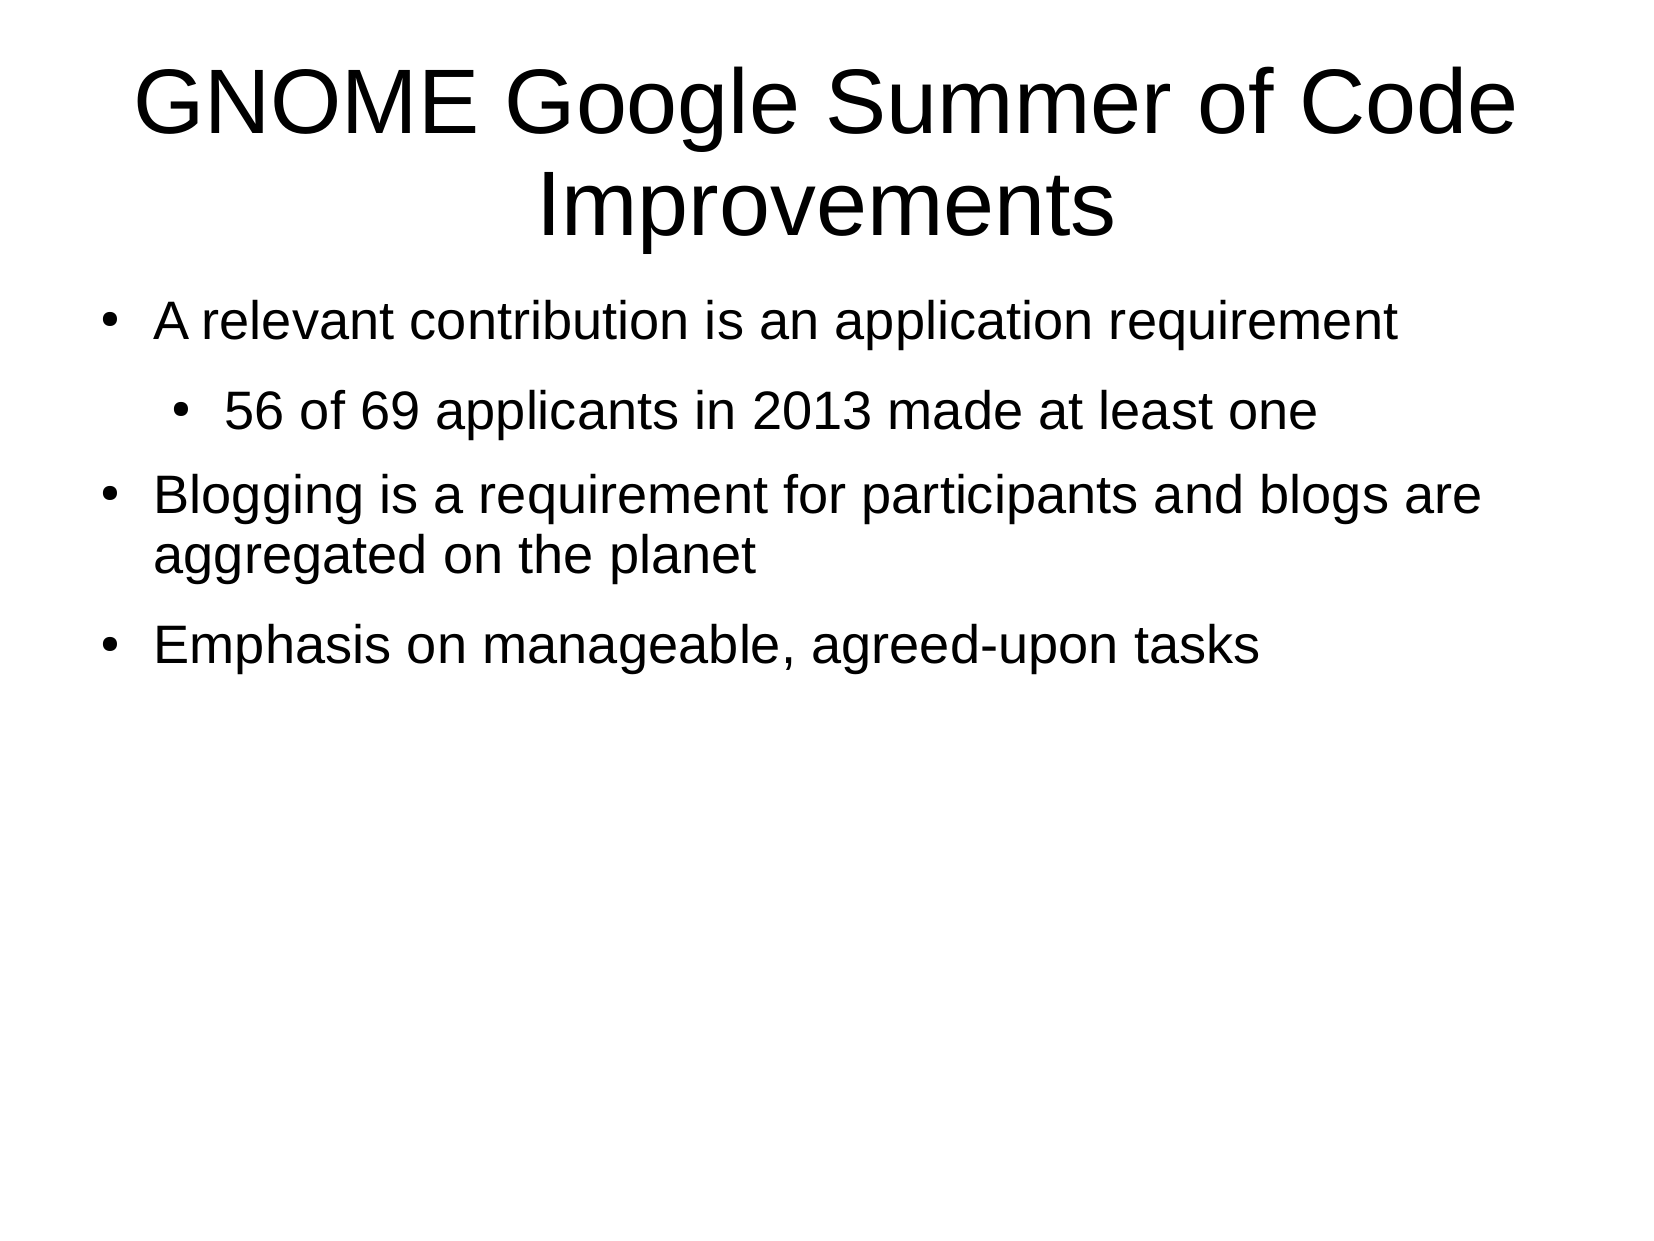

# GNOME Google Summer of Code Improvements
A relevant contribution is an application requirement
56 of 69 applicants in 2013 made at least one
Blogging is a requirement for participants and blogs are aggregated on the planet
Emphasis on manageable, agreed-upon tasks